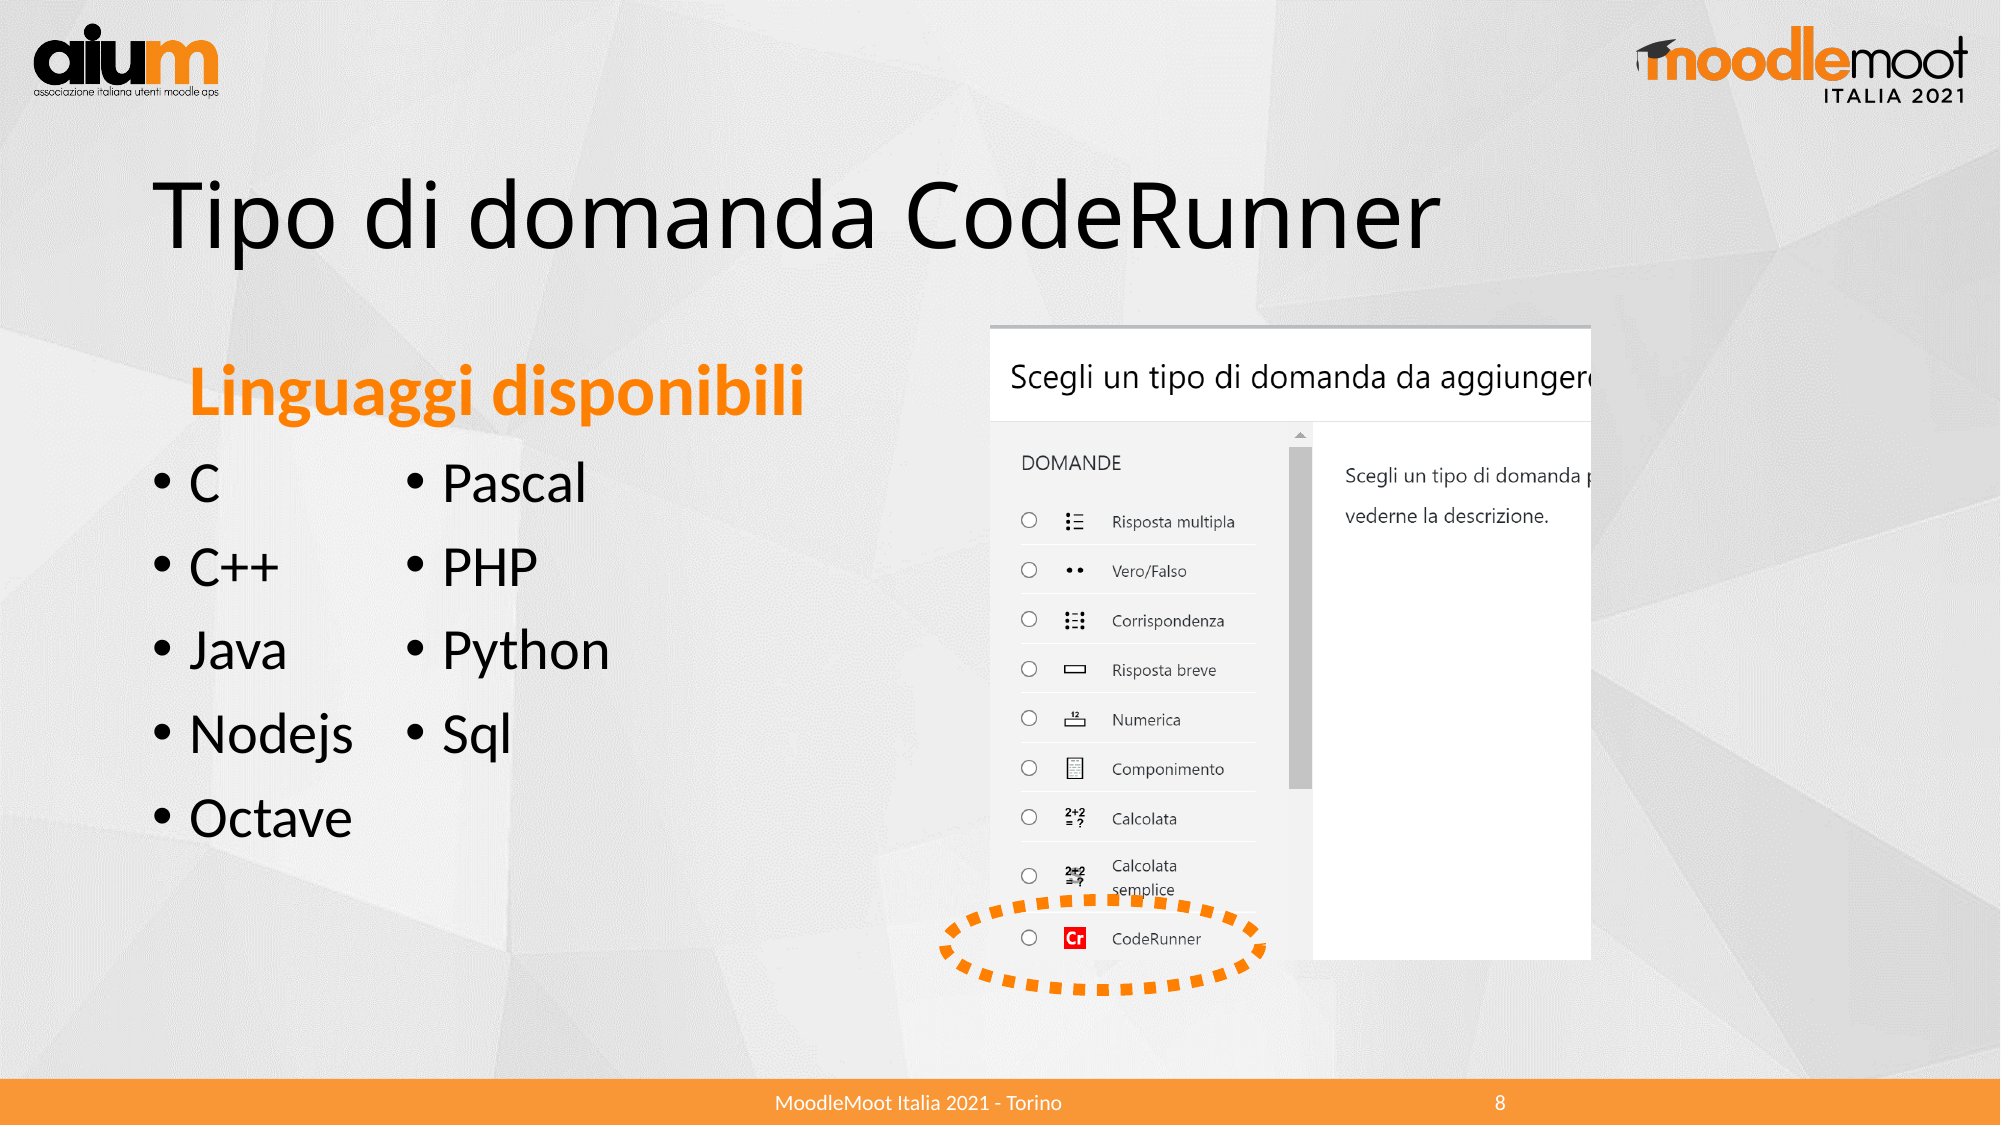

# Tipo di domanda CodeRunner
Pascal
PHP
Python
Sql
Linguaggi disponibili
C
C++
Java
Nodejs
Octave